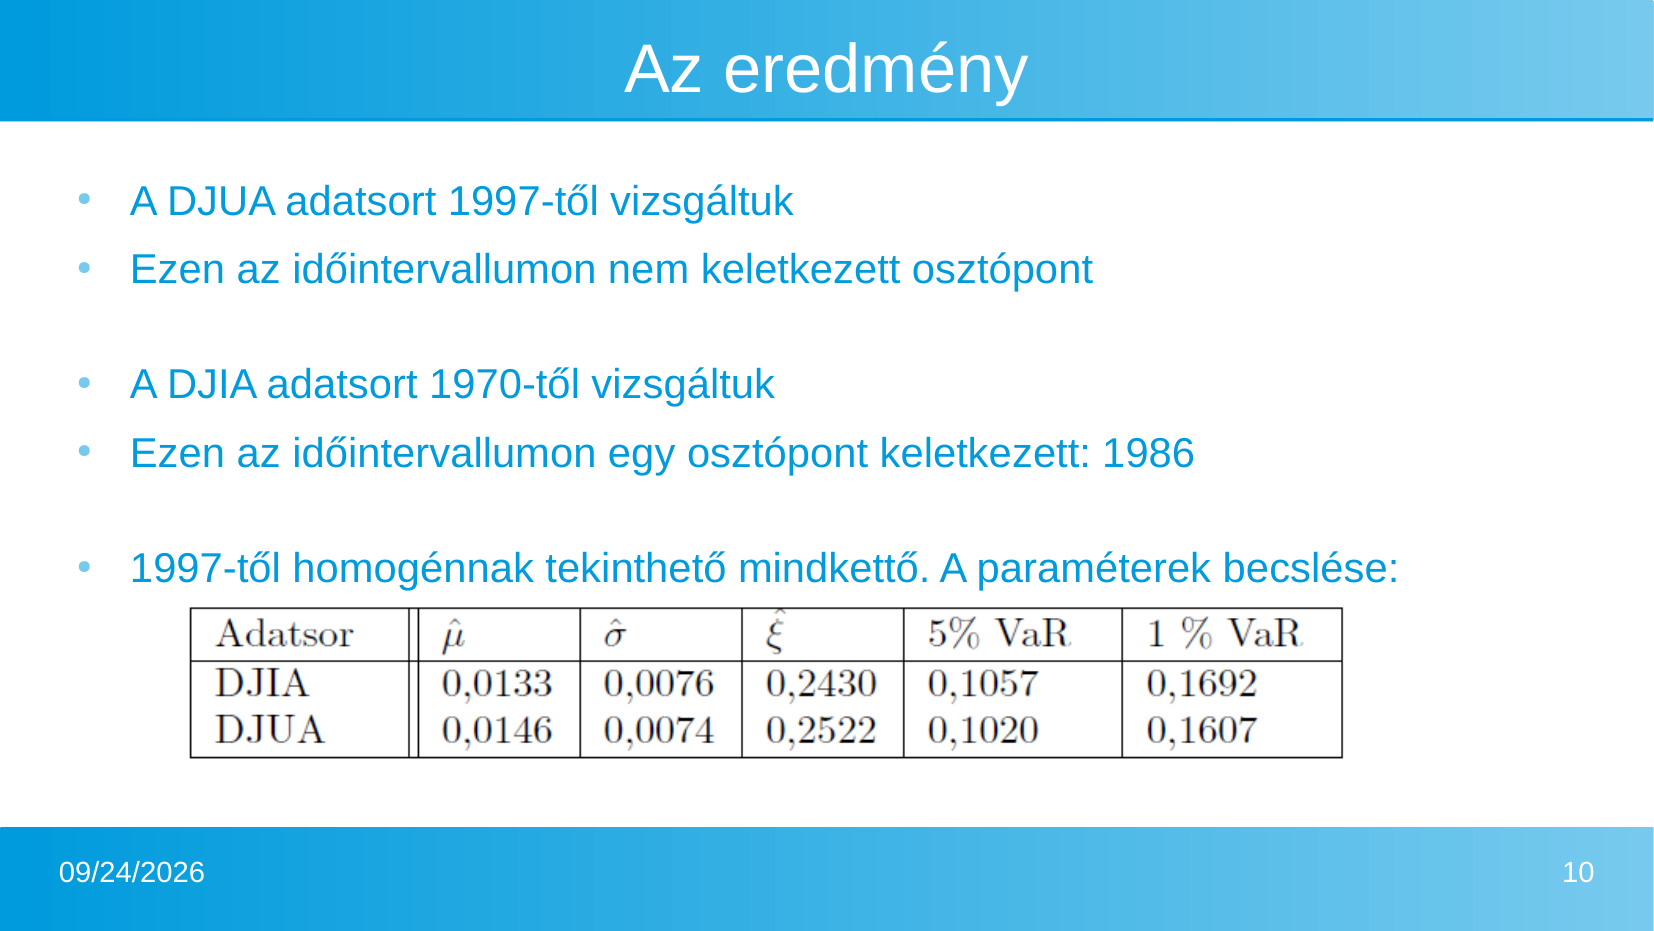

# Az eredmény
A DJUA adatsort 1997-től vizsgáltuk
Ezen az időintervallumon nem keletkezett osztópont
A DJIA adatsort 1970-től vizsgáltuk
Ezen az időintervallumon egy osztópont keletkezett: 1986
1997-től homogénnak tekinthető mindkettő. A paraméterek becslése:
10